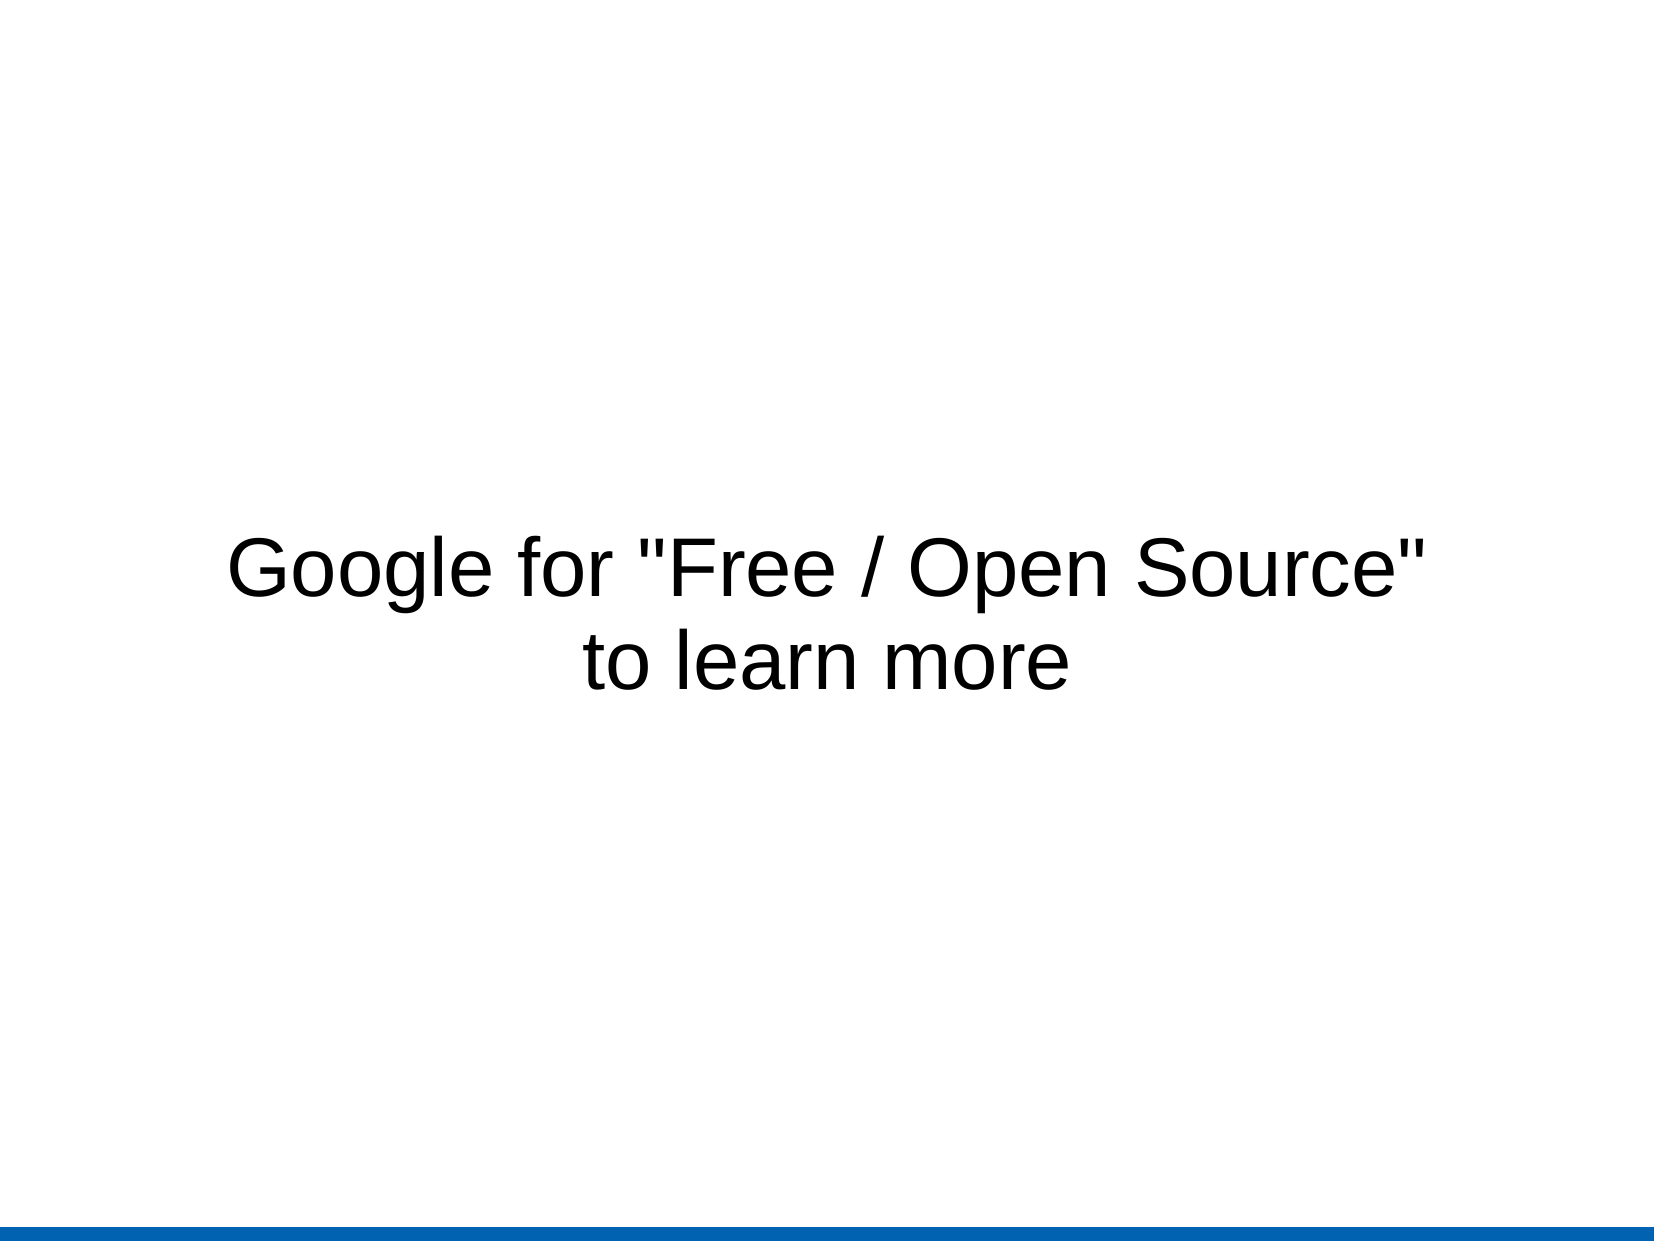

# Google for "Free / Open Source"
to learn more